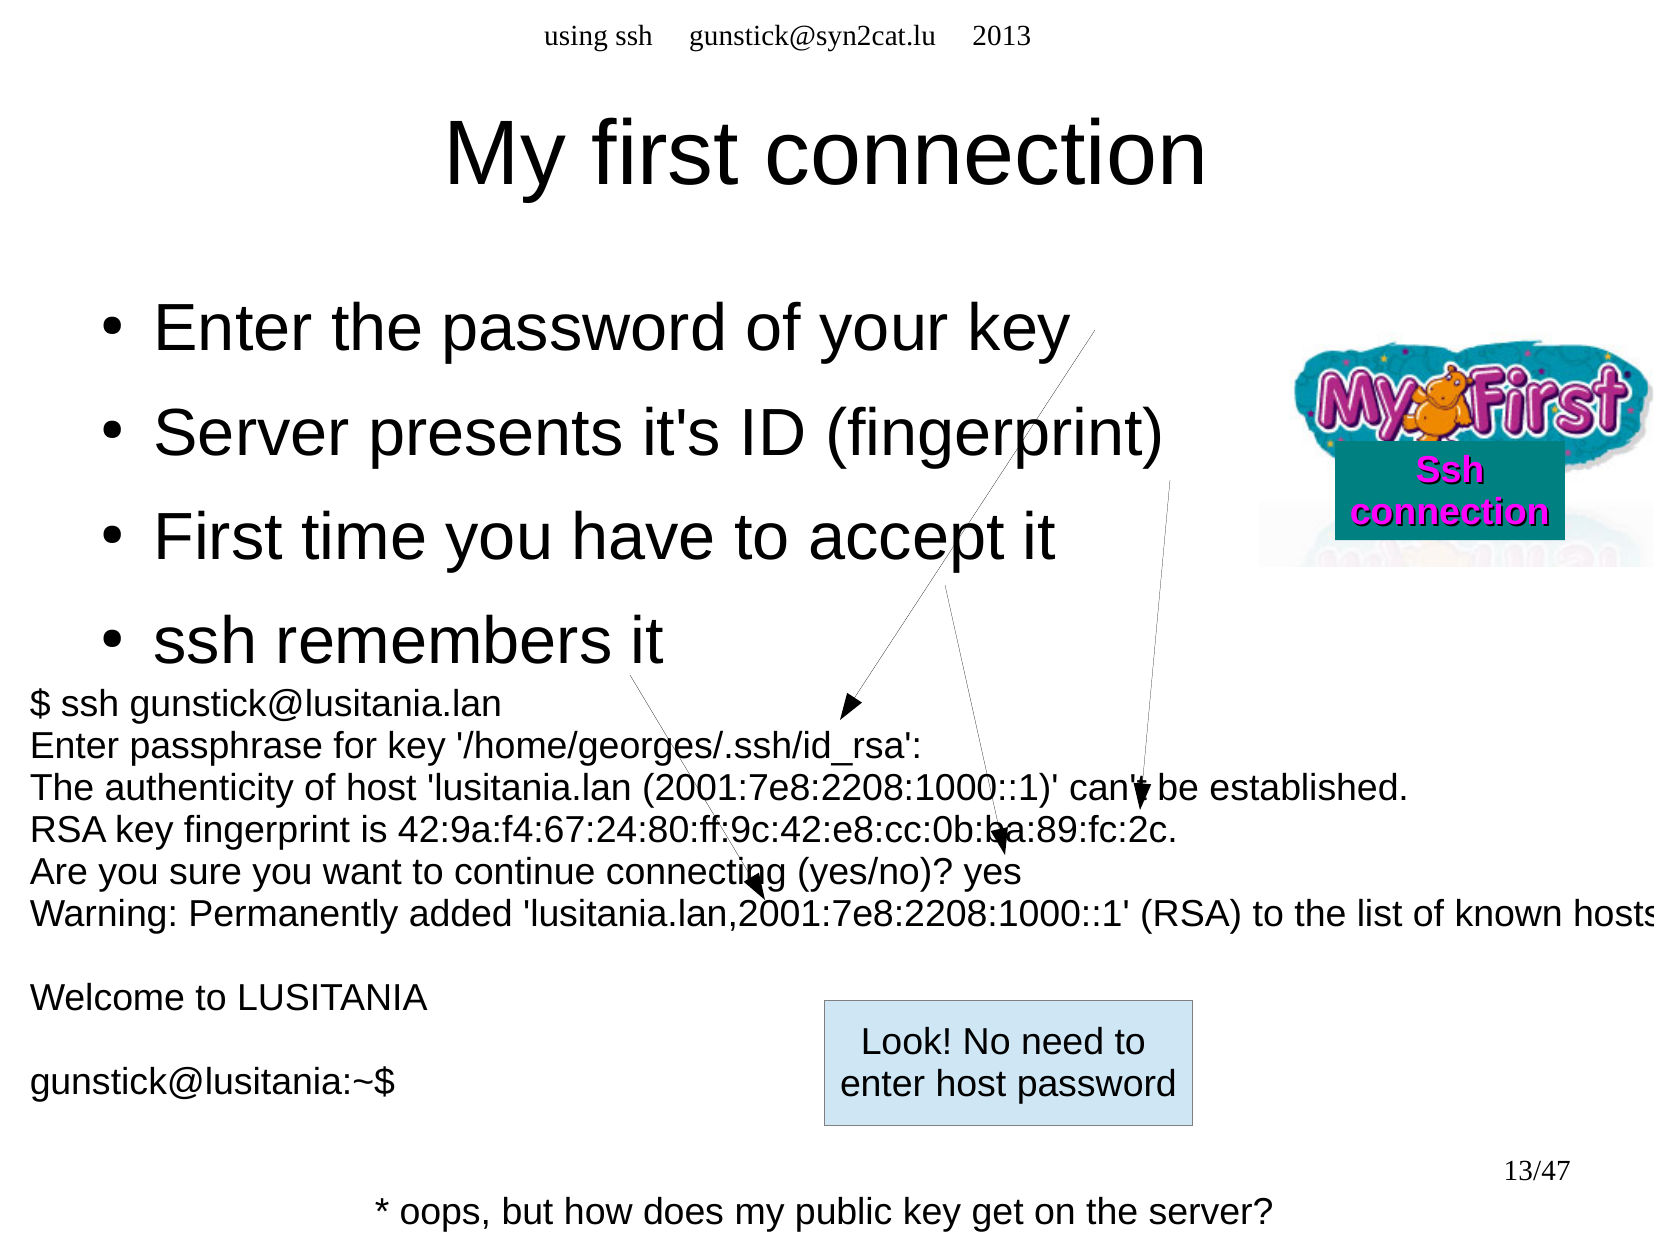

using ssh gunstick@syn2cat.lu 2013
# My first connection
Enter the password of your key
Server presents it's ID (fingerprint)
First time you have to accept it
ssh remembers it
Ssh
connection
$ ssh gunstick@lusitania.lan
Enter passphrase for key '/home/georges/.ssh/id_rsa':
The authenticity of host 'lusitania.lan (2001:7e8:2208:1000::1)' can't be established.
RSA key fingerprint is 42:9a:f4:67:24:80:ff:9c:42:e8:cc:0b:ba:89:fc:2c.
Are you sure you want to continue connecting (yes/no)? yes
Warning: Permanently added 'lusitania.lan,2001:7e8:2208:1000::1' (RSA) to the list of known hosts.
Welcome to LUSITANIA
gunstick@lusitania:~$
Look! No need to
enter host password
13
* oops, but how does my public key get on the server?